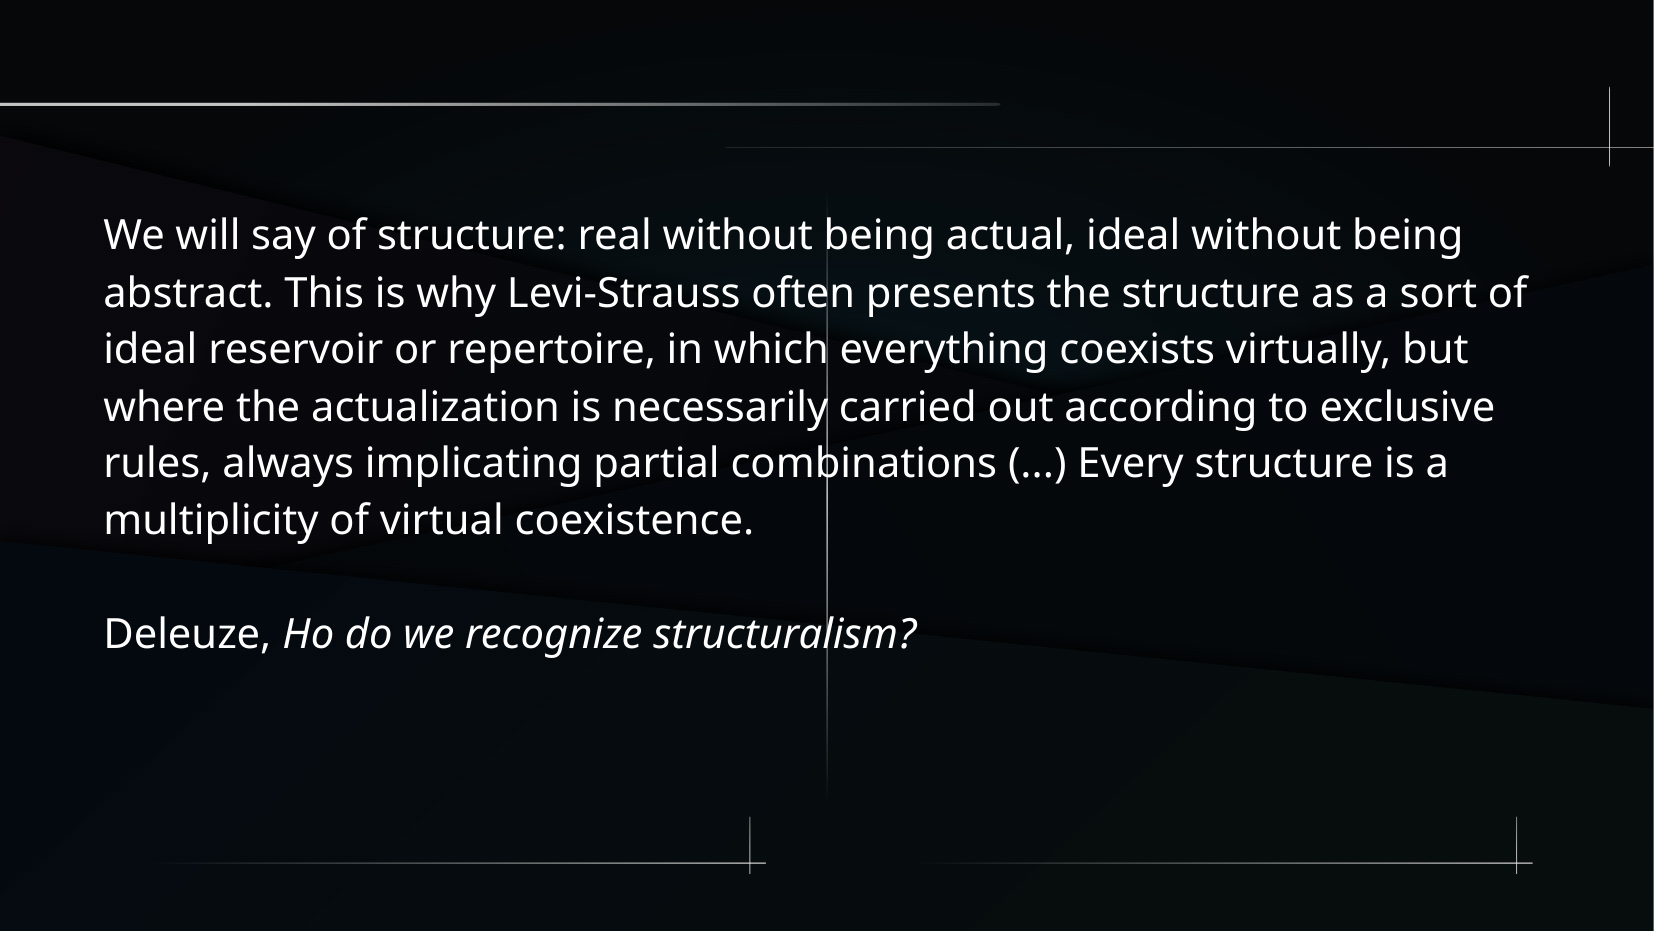

# We will say of structure: real without being actual, ideal without being abstract. This is why Levi-Strauss often presents the structure as a sort of ideal reservoir or repertoire, in which everything coexists virtually, but where the actualization is necessarily carried out according to exclusive rules, always implicating partial combinations (...) Every structure is a multiplicity of virtual coexistence. Deleuze, Ho do we recognize structuralism?